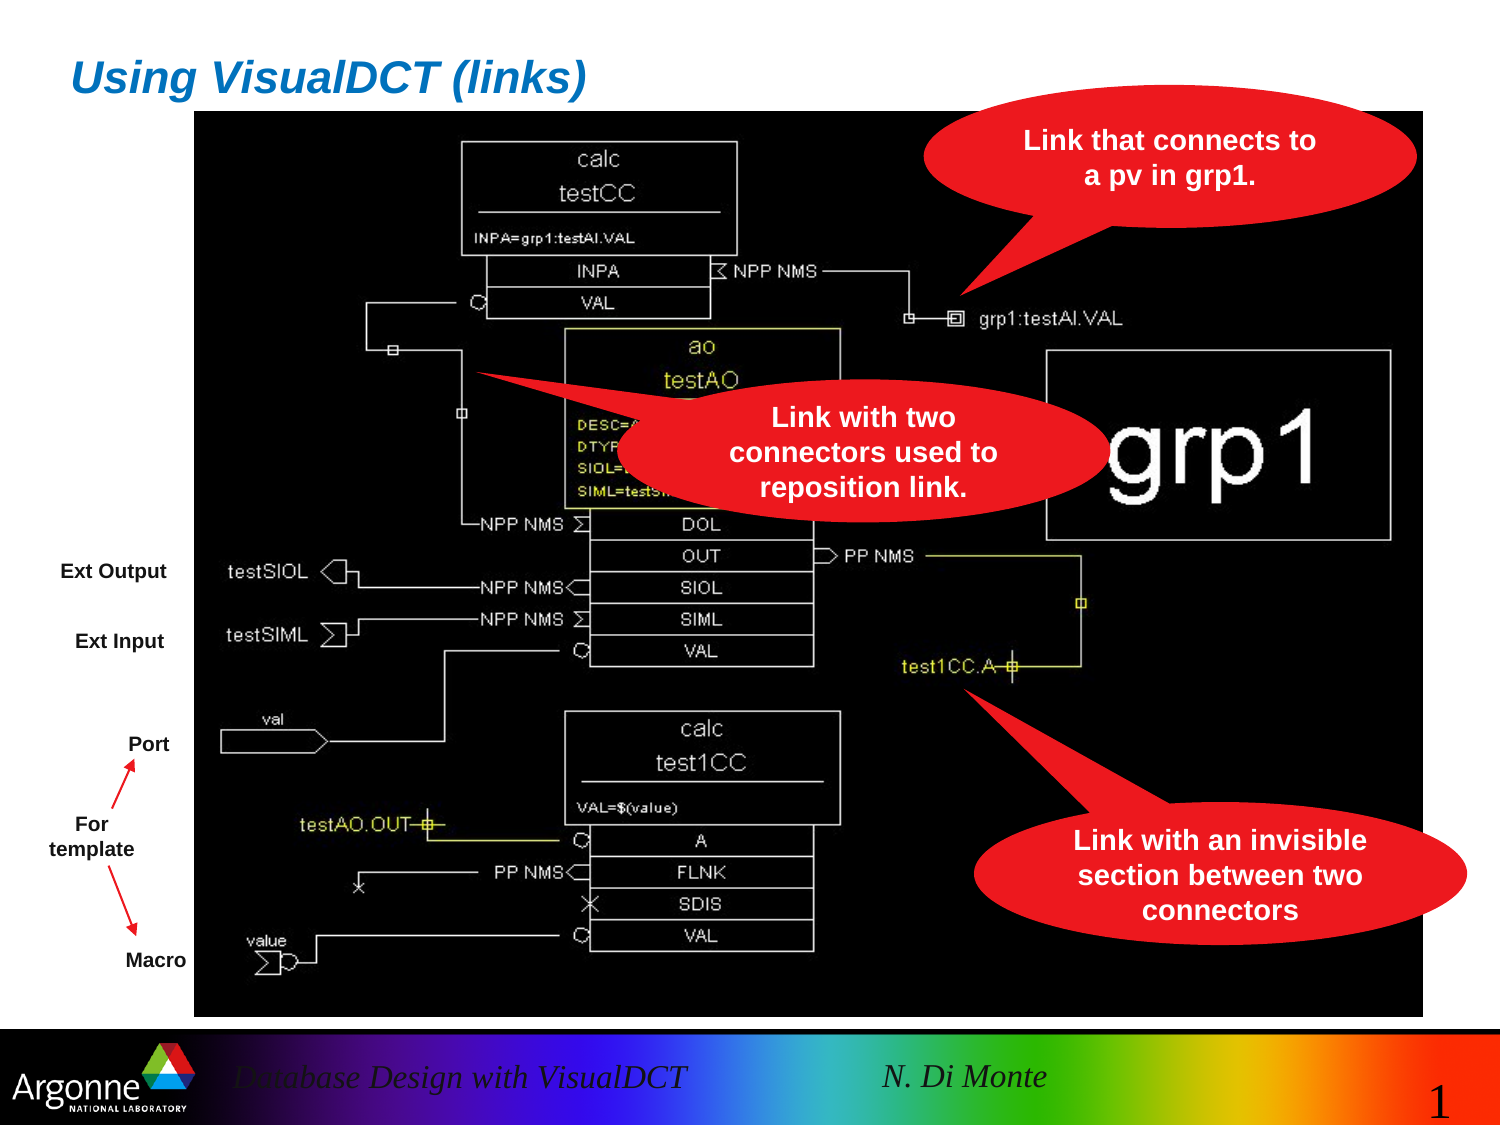

# Using VisualDCT (links)
Link that connects to a pv in grp1.
Link with two connectors used to reposition link.
Ext Output
Ext Input
Port
Link with an invisible section between two connectors
For template
Macro
13